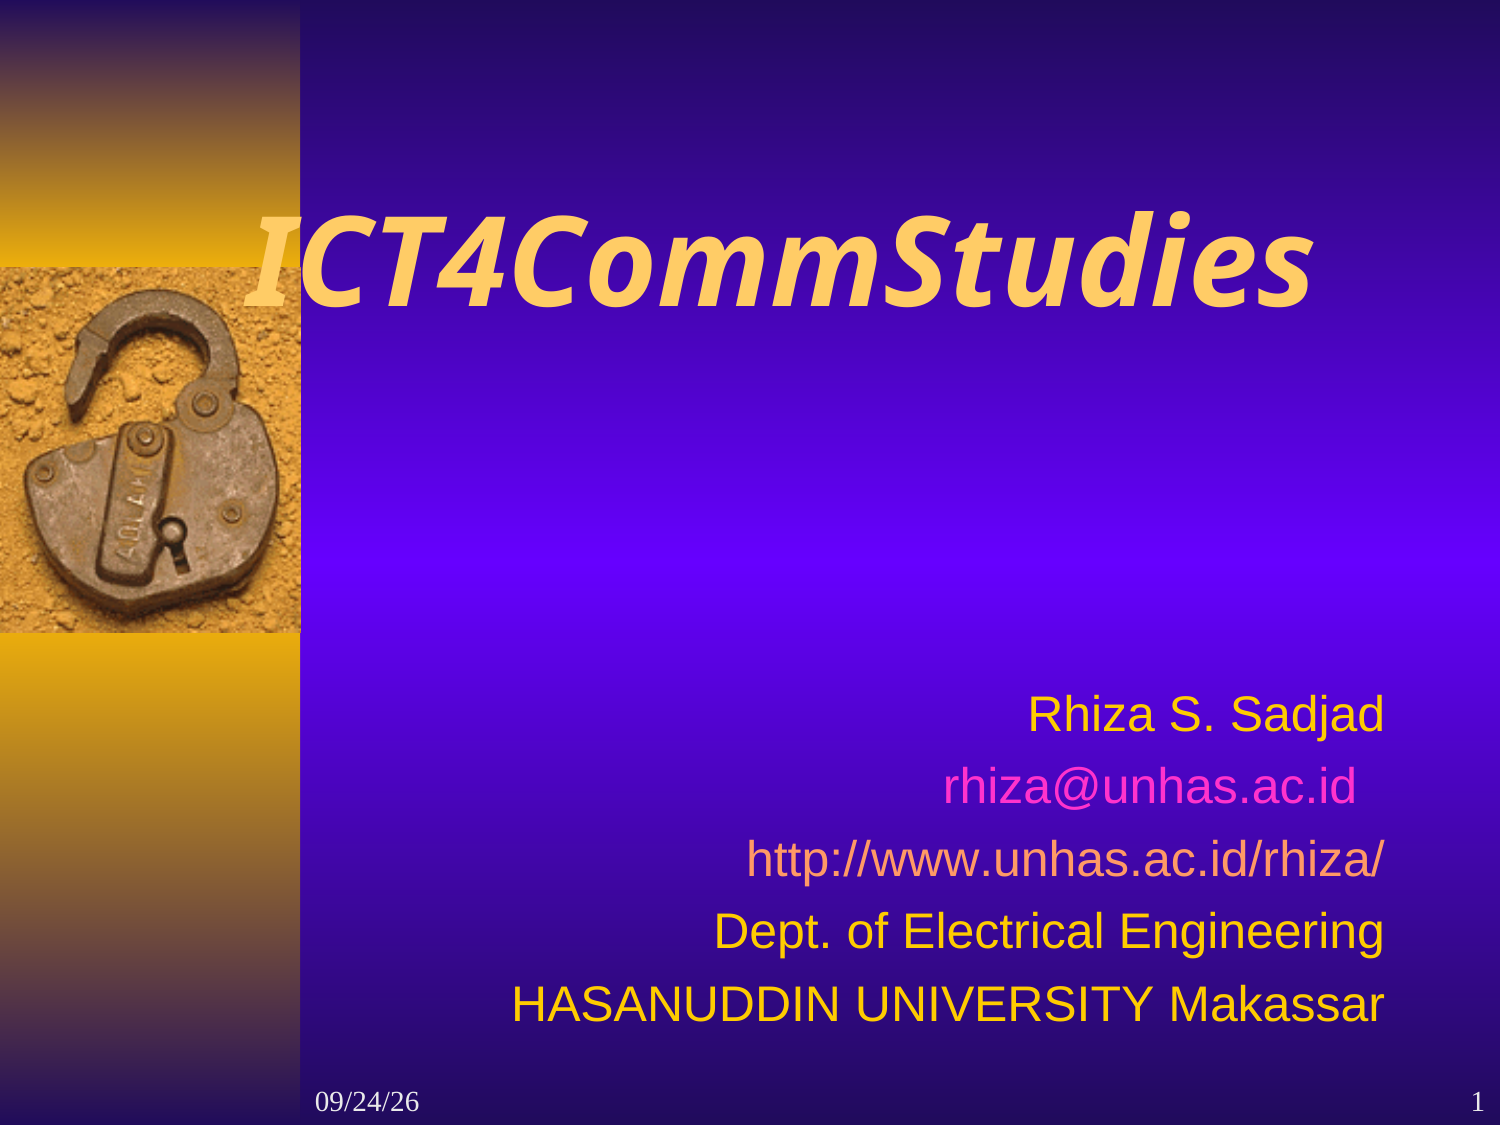

# ICT4CommStudies
Rhiza S. Sadjad
rhiza@unhas.ac.id
http://www.unhas.ac.id/rhiza/
Dept. of Electrical Engineering
HASANUDDIN UNIVERSITY Makassar
1